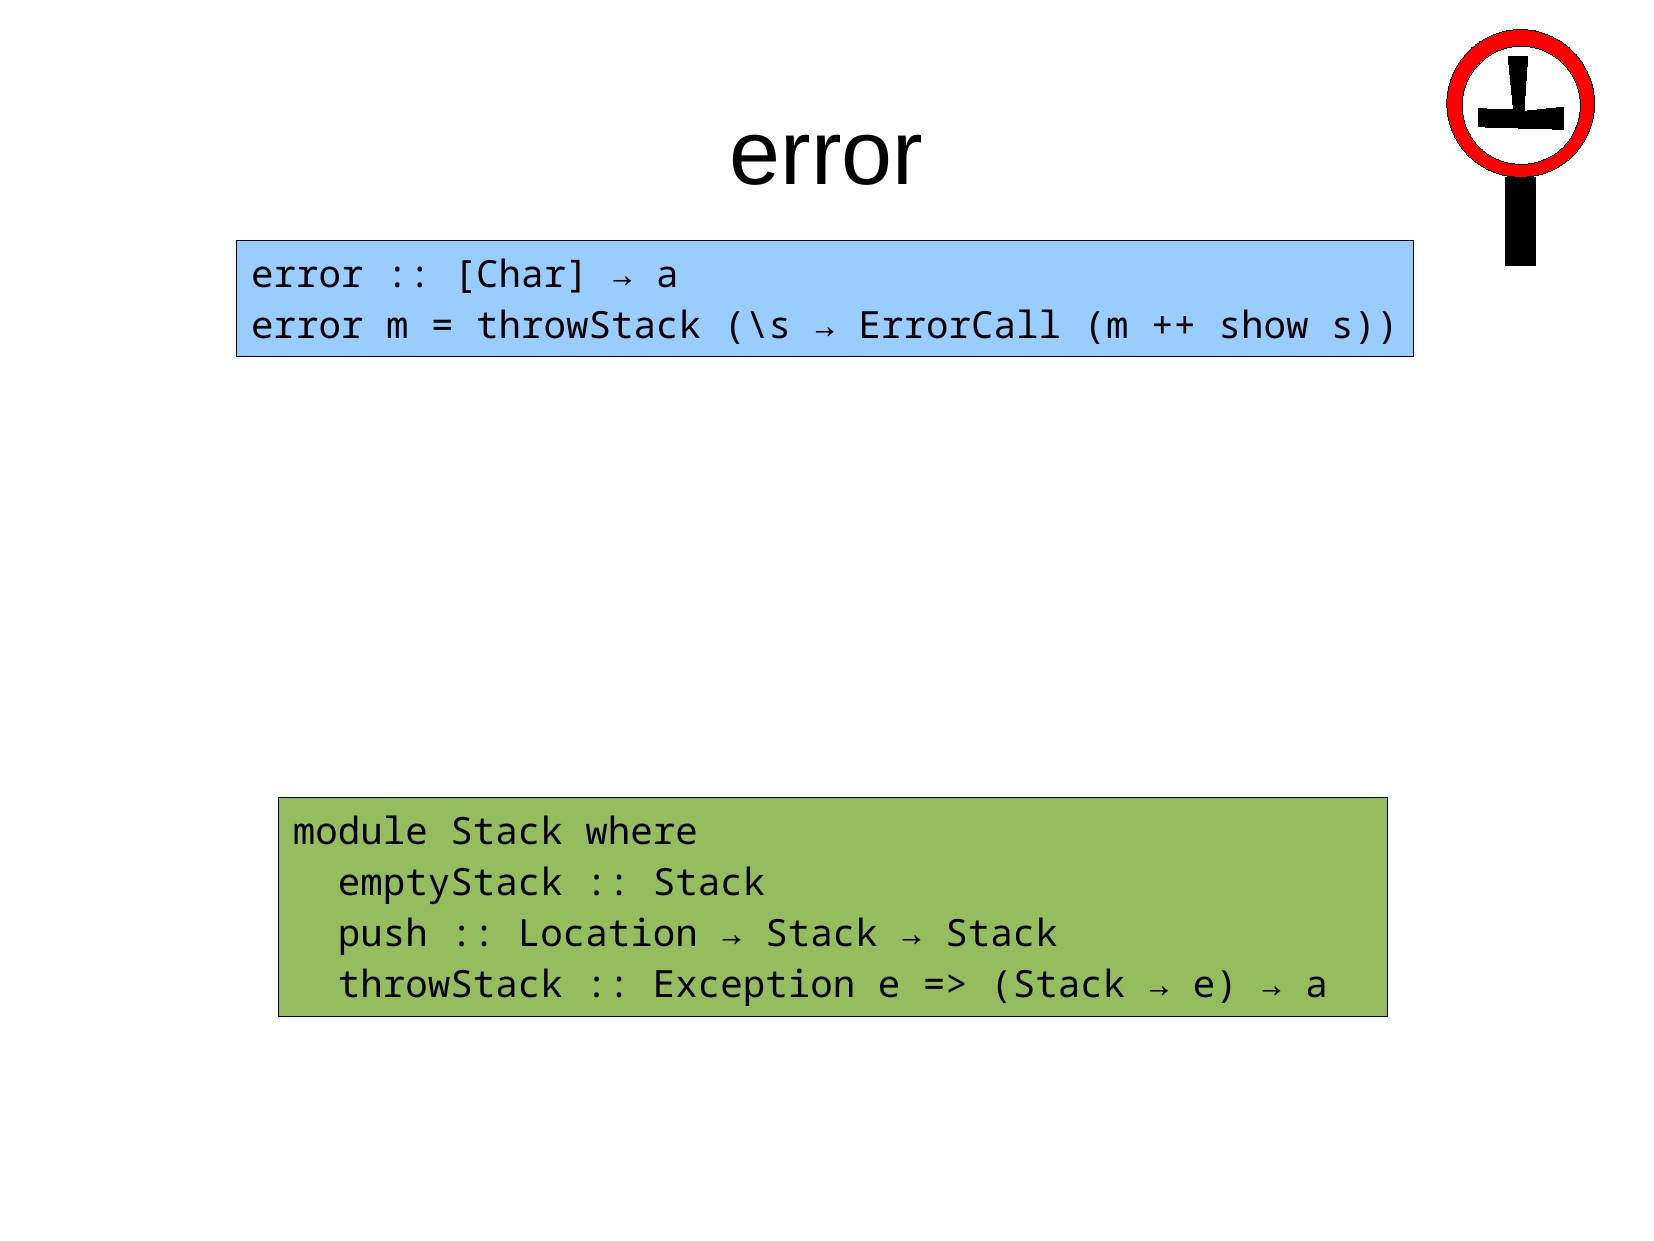

# error
error :: [Char] → a
error m = throwStack (\s → ErrorCall (m ++ show s))
module Stack where
 emptyStack :: Stack
 push :: Location → Stack → Stack
 throwStack :: Exception e => (Stack → e) → a